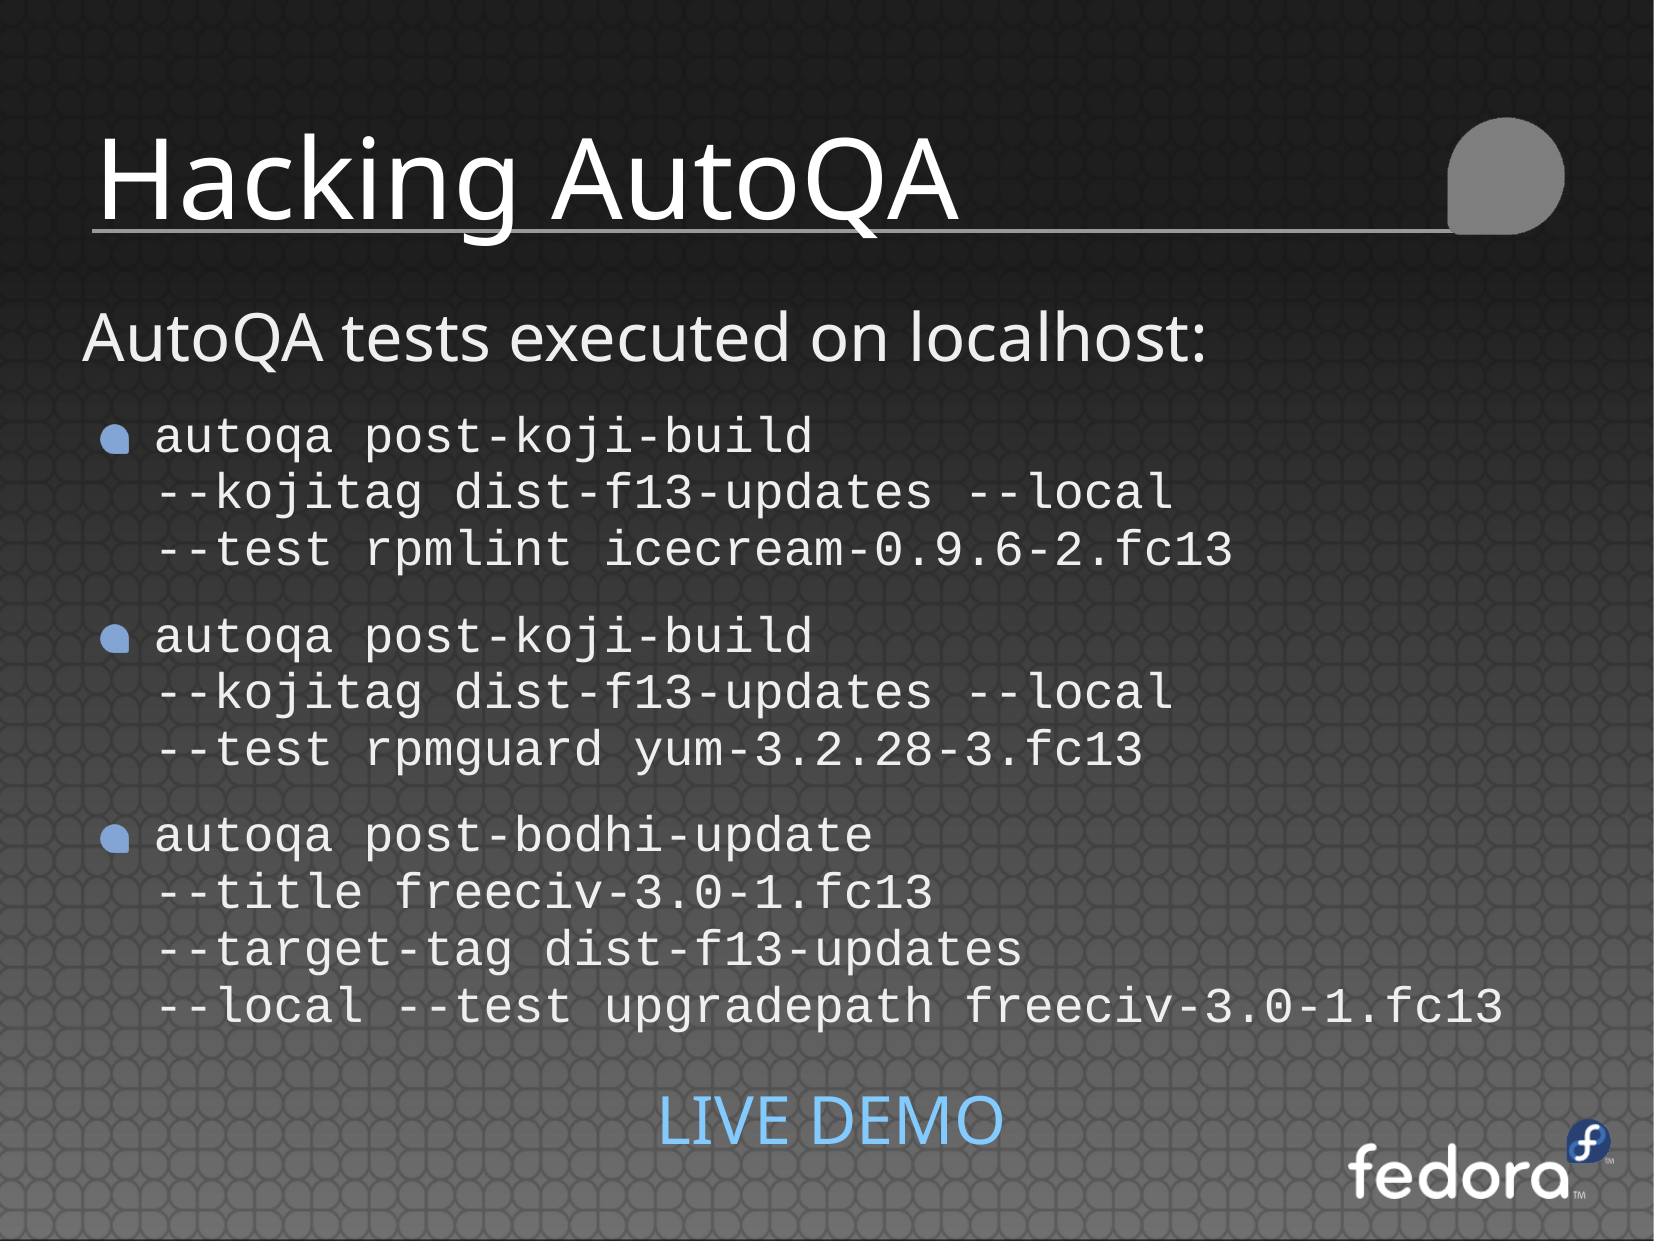

Hacking AutoQA
# AutoQA tests executed on localhost:
autoqa post-koji-build
--kojitag dist-f13-updates --local
--test rpmlint icecream-0.9.6-2.fc13
autoqa post-koji-build
--kojitag dist-f13-updates --local
--test rpmguard yum-3.2.28-3.fc13
autoqa post-bodhi-update
--title freeciv-3.0-1.fc13
--target-tag dist-f13-updates
--local --test upgradepath freeciv-3.0-1.fc13
LIVE DEMO